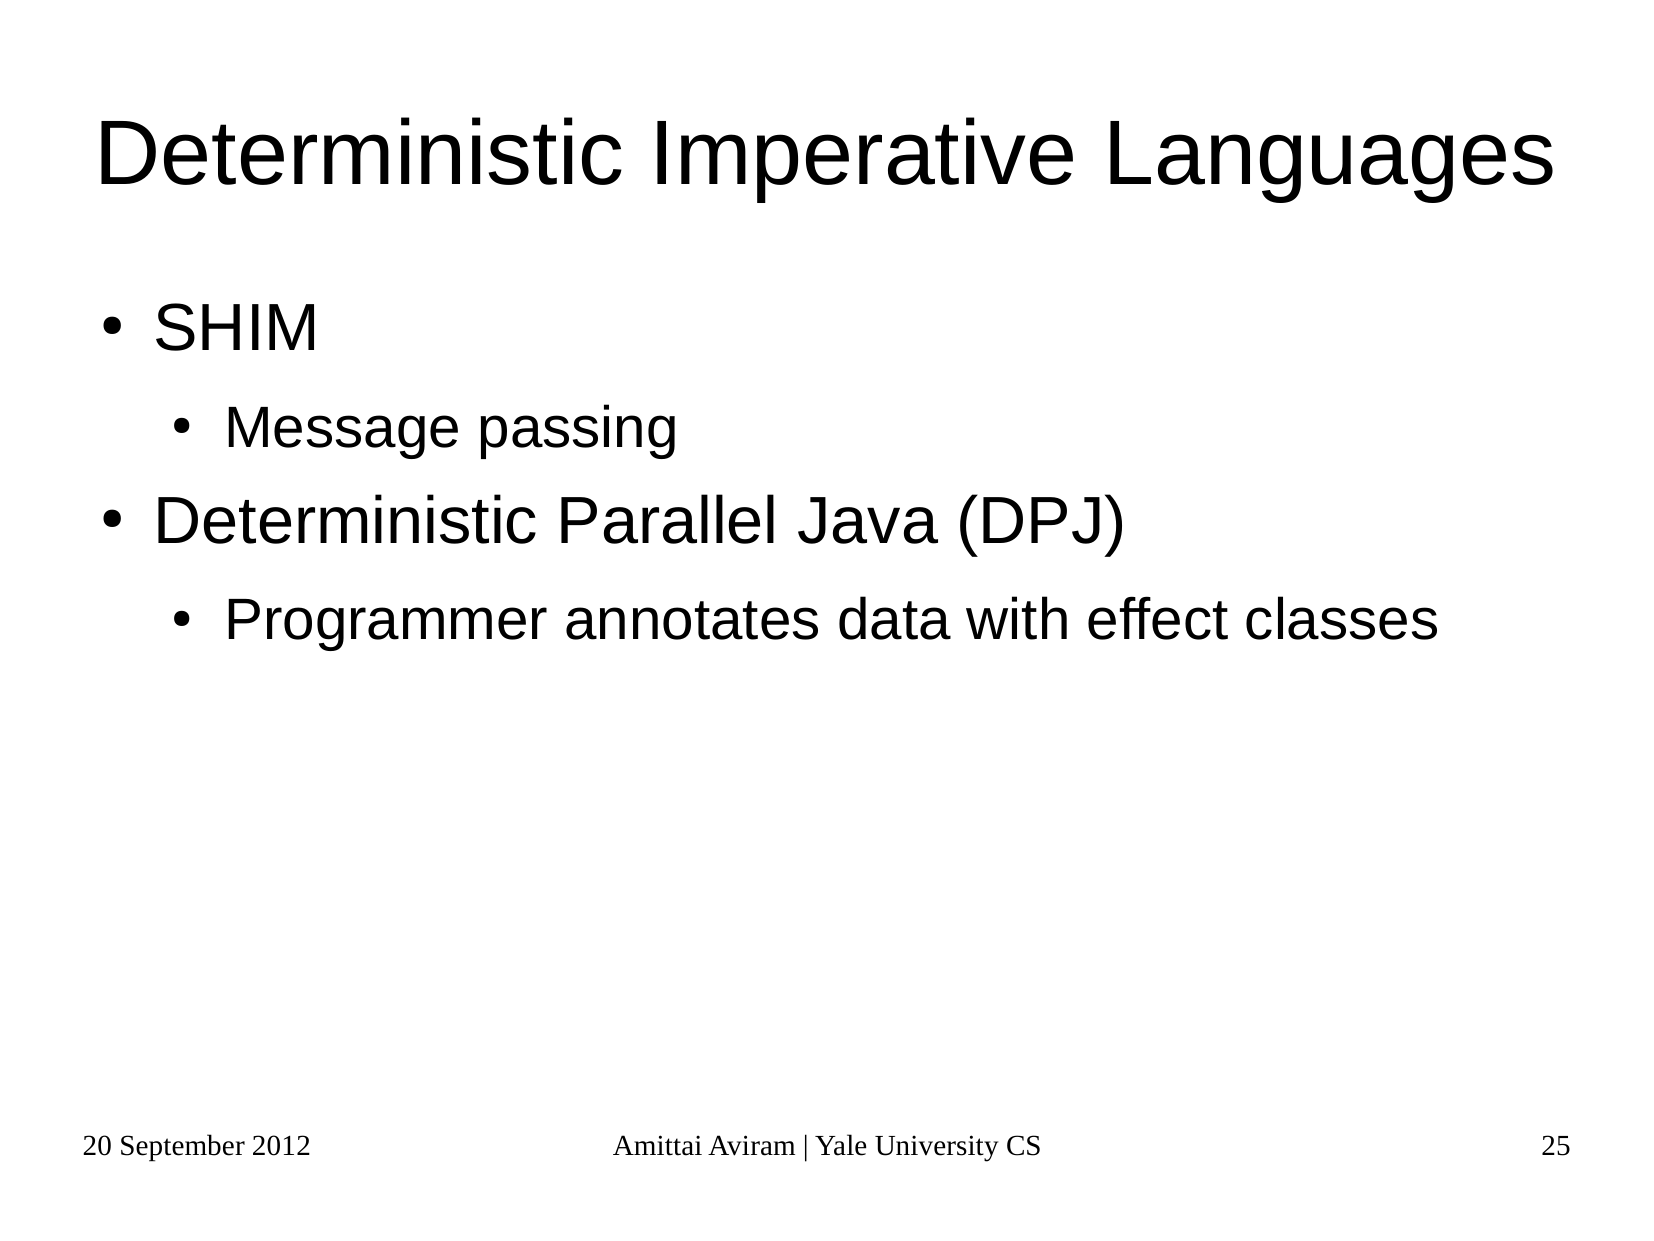

# Deterministic Imperative Languages
SHIM
Message passing
Deterministic Parallel Java (DPJ)
Programmer annotates data with effect classes
25